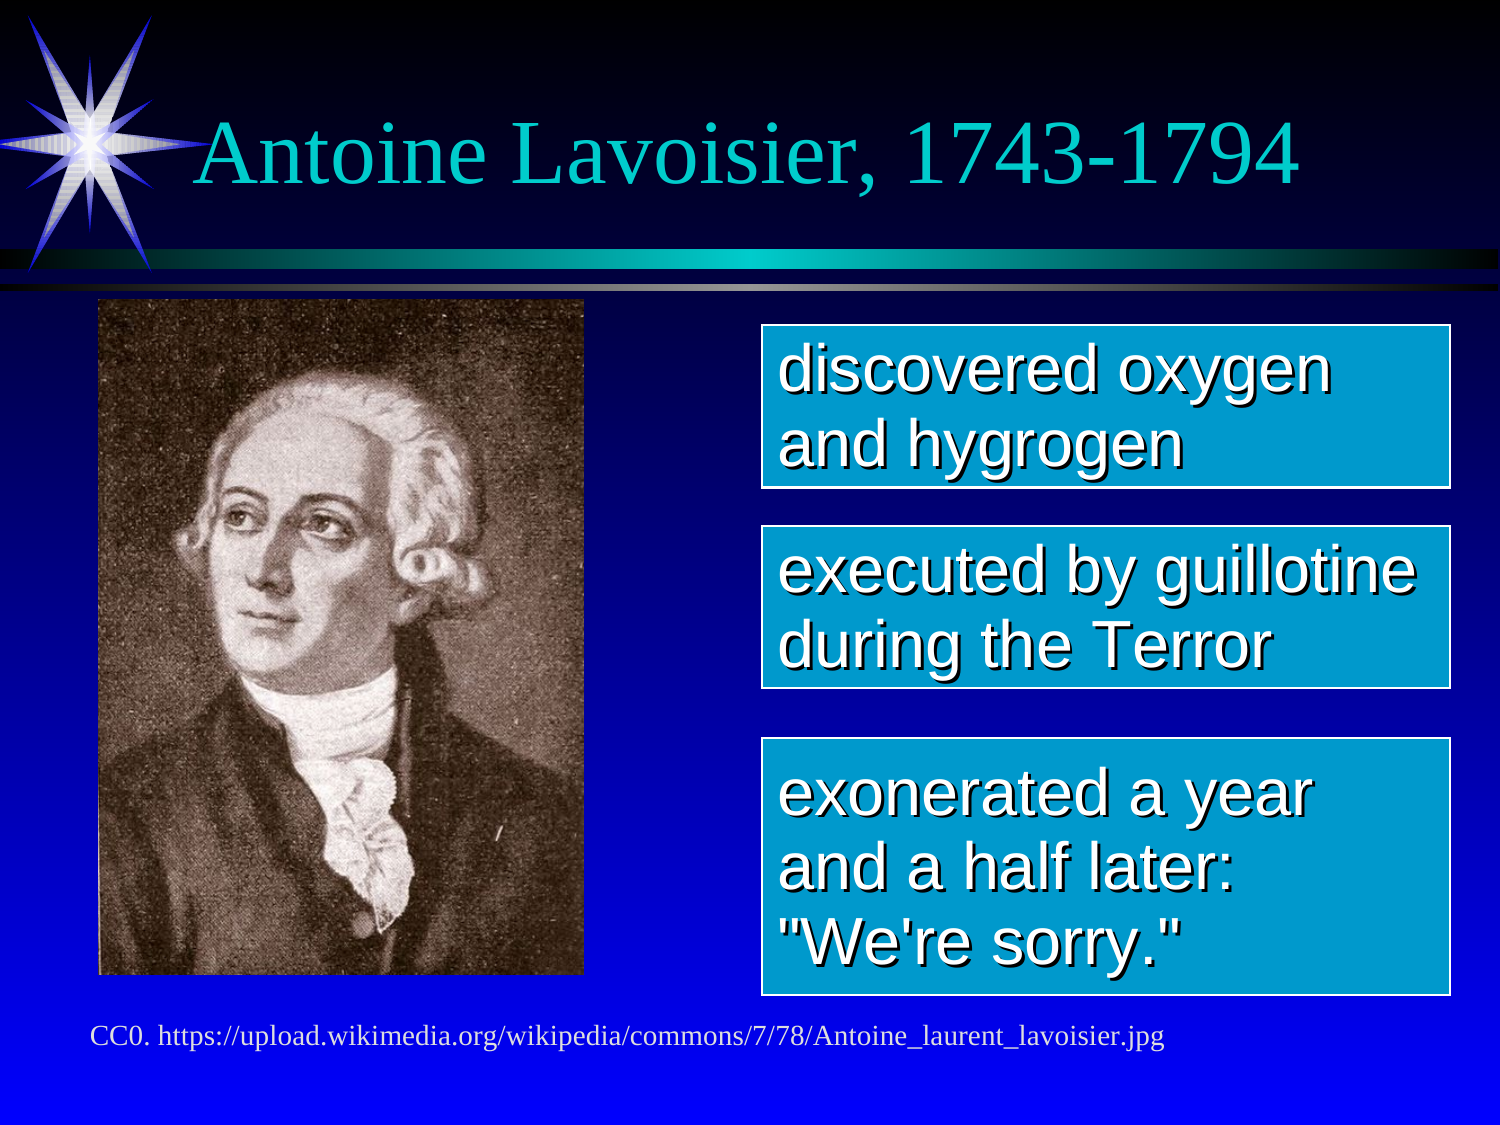

# Antoine Lavoisier, 1743-1794
discovered oxygen
and hygrogen
executed by guillotine
during the Terror
exonerated a year
and a half later:
"We're sorry."
CC0. https://upload.wikimedia.org/wikipedia/commons/7/78/Antoine_laurent_lavoisier.jpg